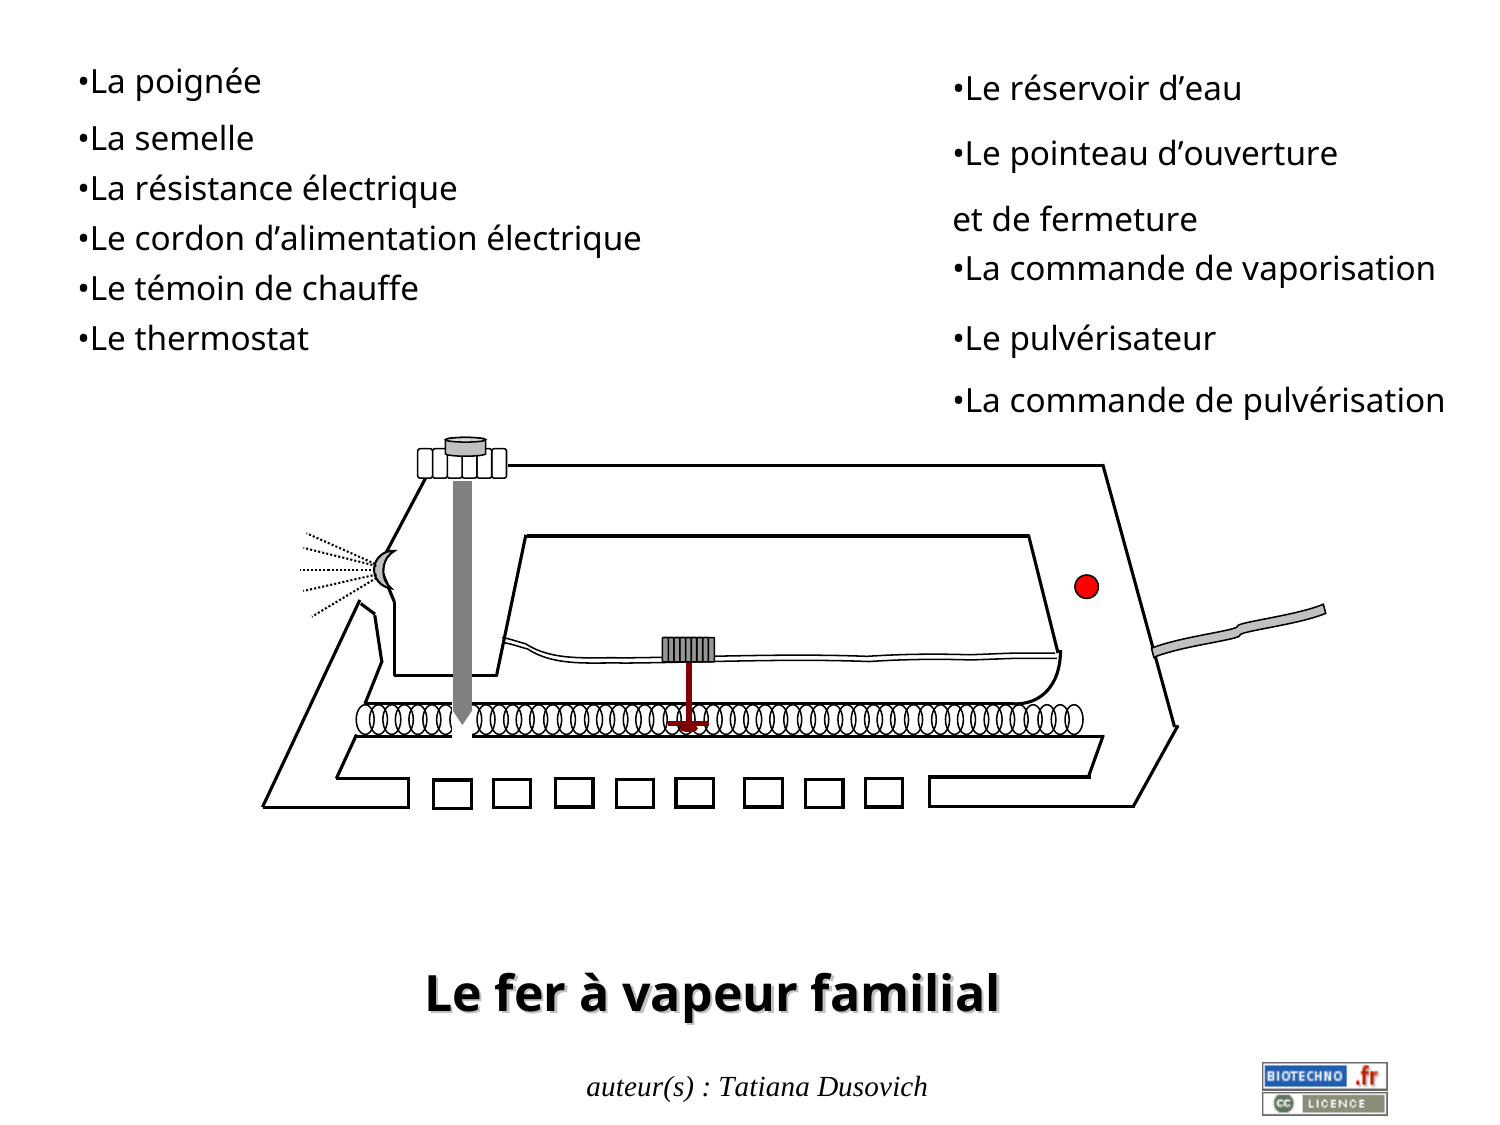

La poignée
Le réservoir d’eau
La semelle
Le pointeau d’ouverture
et de fermeture
La résistance électrique
Le cordon d’alimentation électrique
La commande de vaporisation
Le témoin de chauffe
Le thermostat
Le pulvérisateur
La commande de pulvérisation
Le fer à vapeur familial